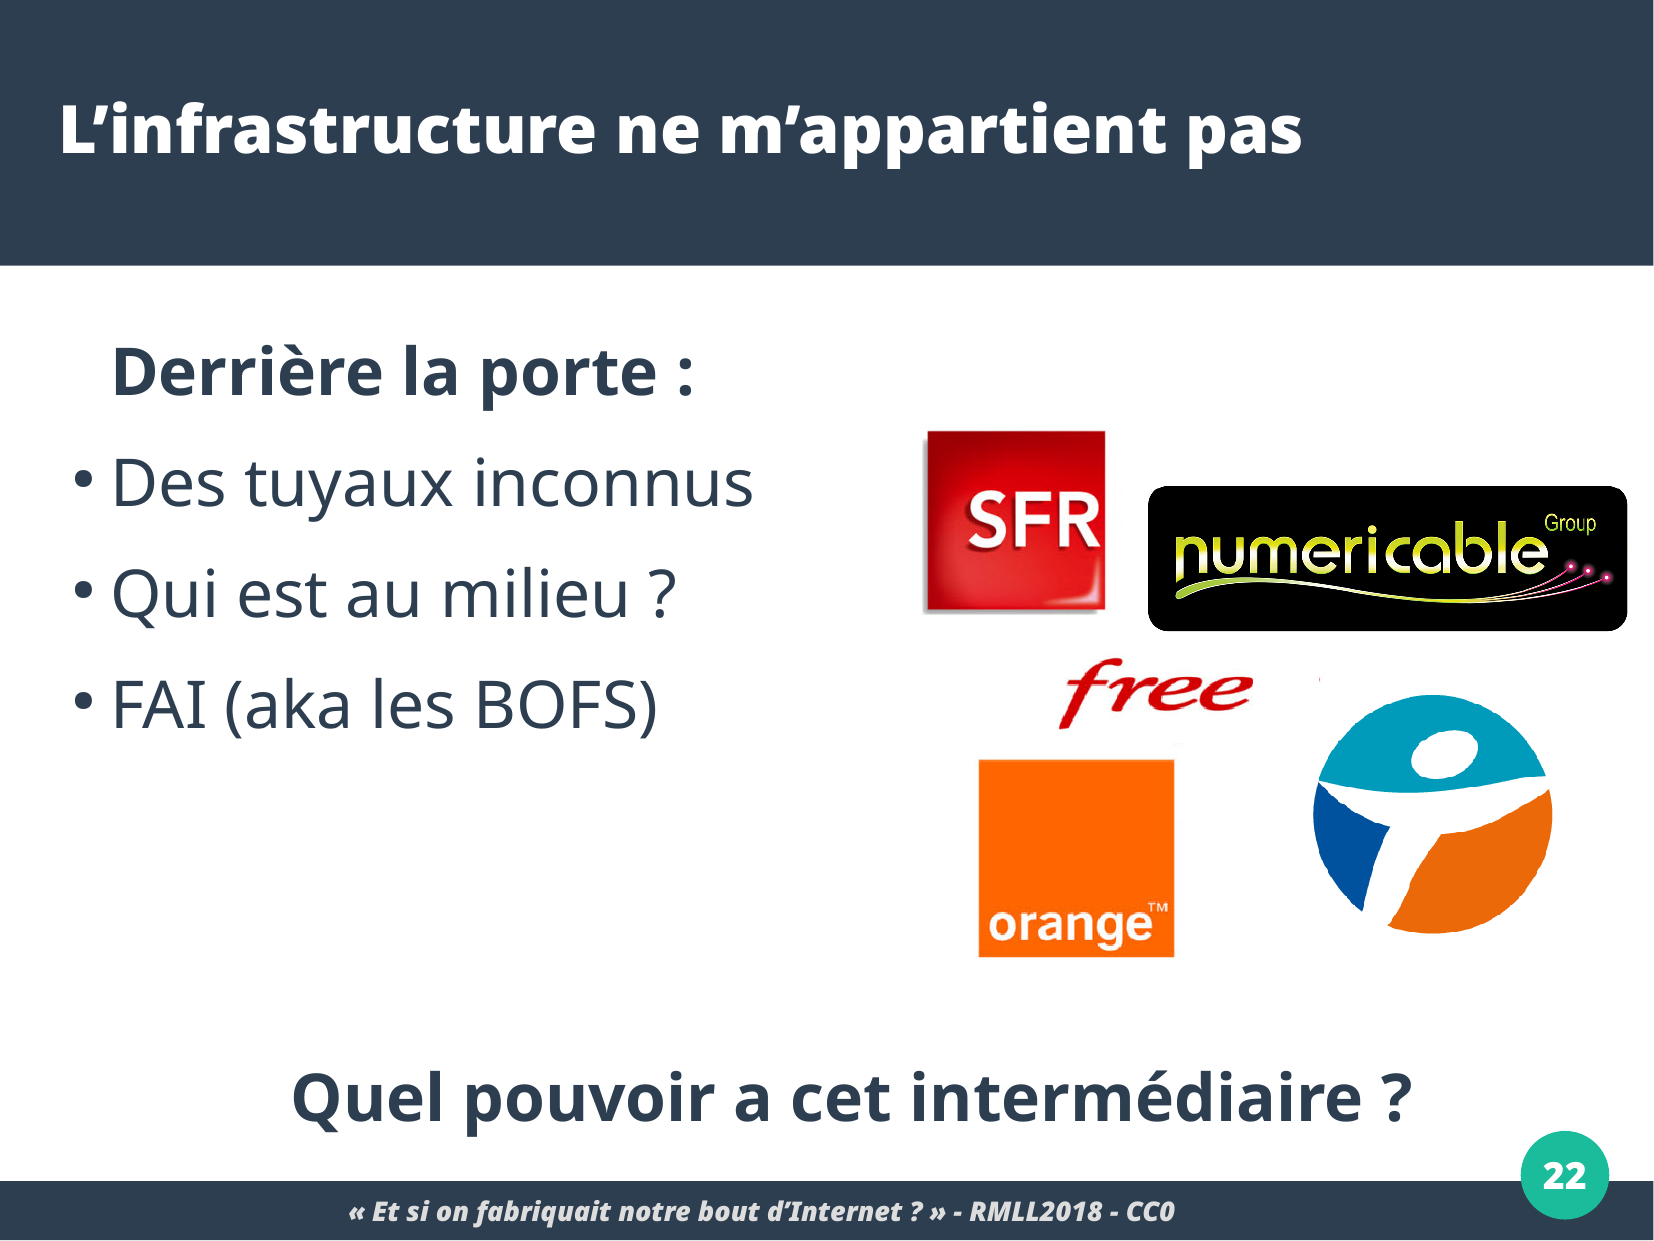

# L’infrastructure ne m’appartient pas
Derrière la porte :
Des tuyaux inconnus
Qui est au milieu ?
FAI (aka les BOFS)
Quel pouvoir a cet intermédiaire ?
22
« Et si on fabriquait notre bout d’Internet ? » - RMLL2018 - CC0